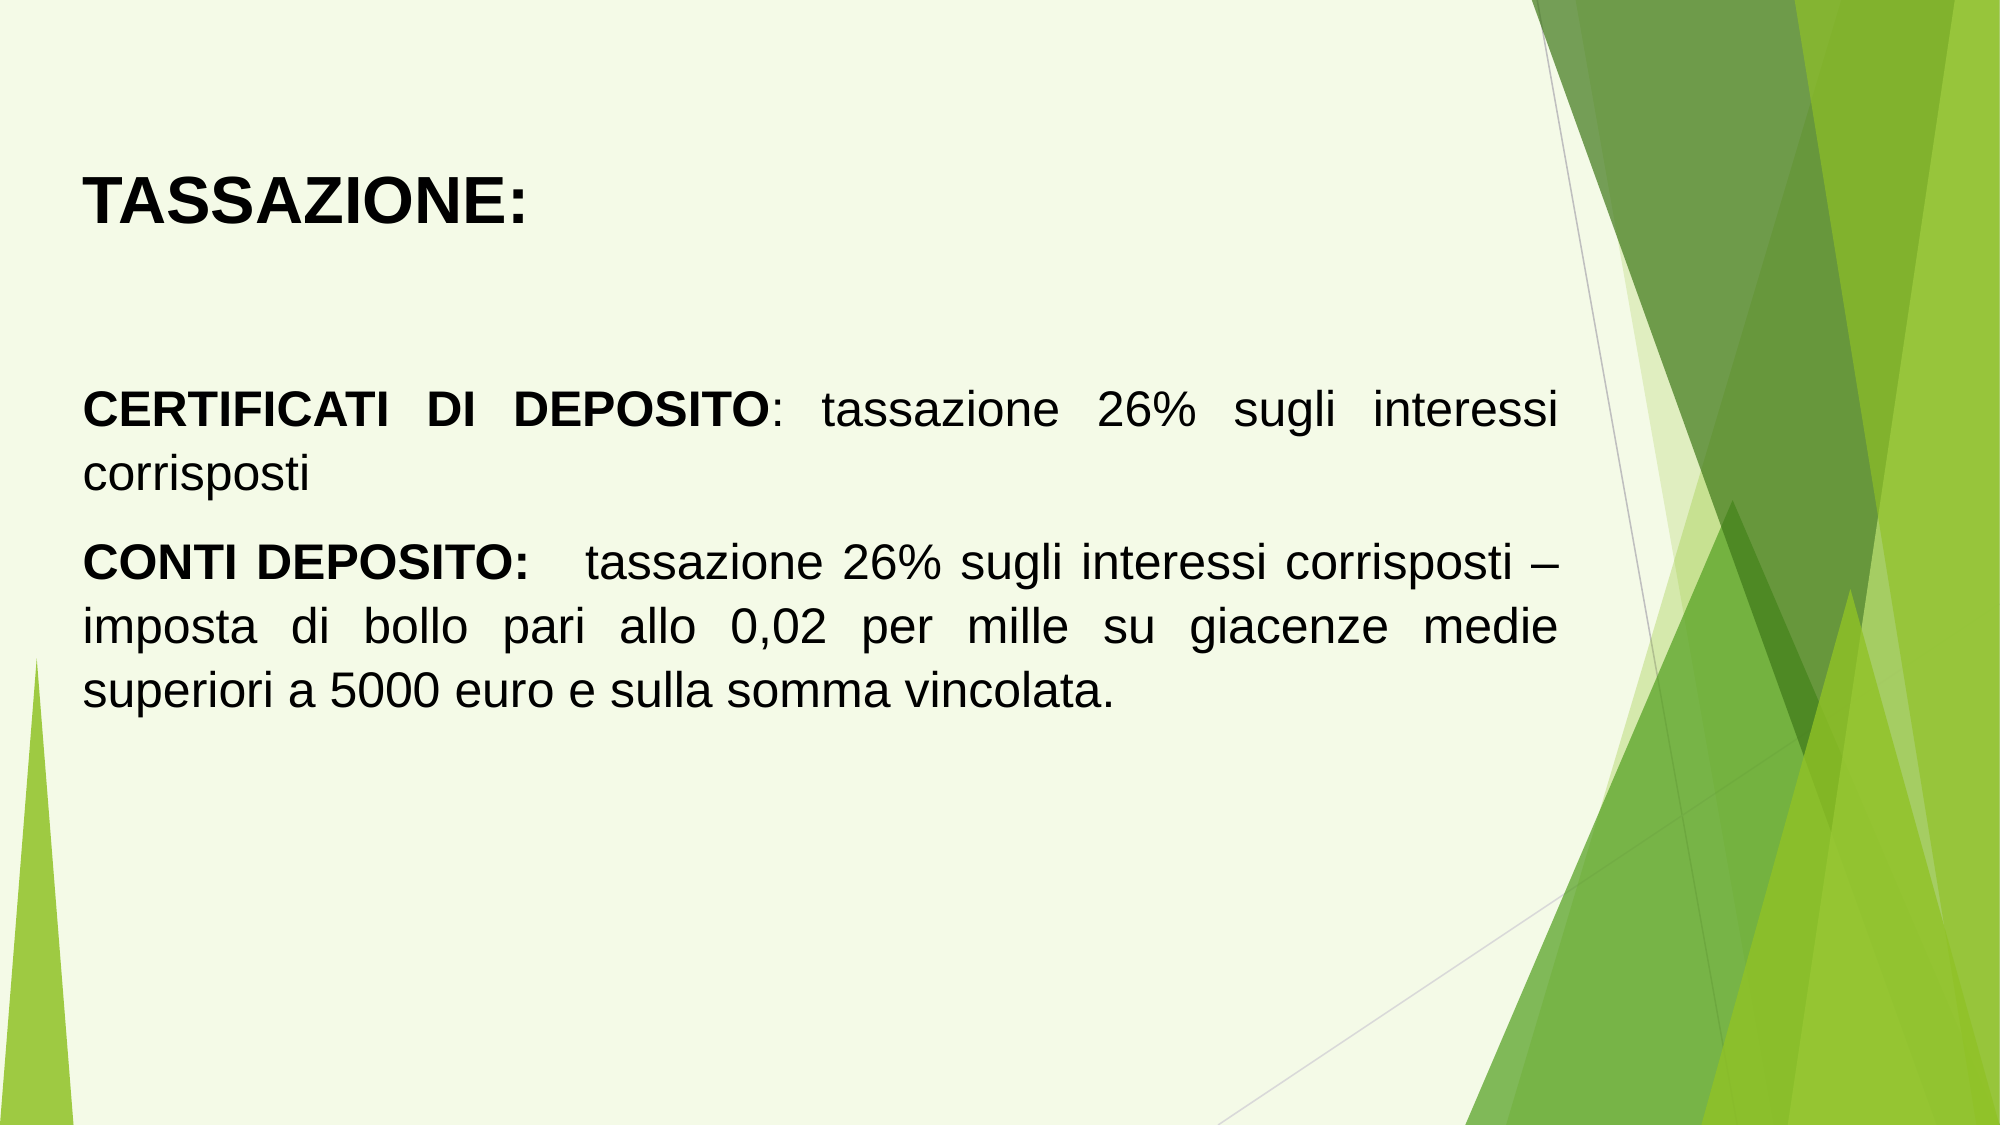

TASSAZIONE:
CERTIFICATI DI DEPOSITO: tassazione 26% sugli interessi corrisposti
CONTI DEPOSITO: tassazione 26% sugli interessi corrisposti – imposta di bollo pari allo 0,02 per mille su giacenze medie superiori a 5000 euro e sulla somma vincolata.